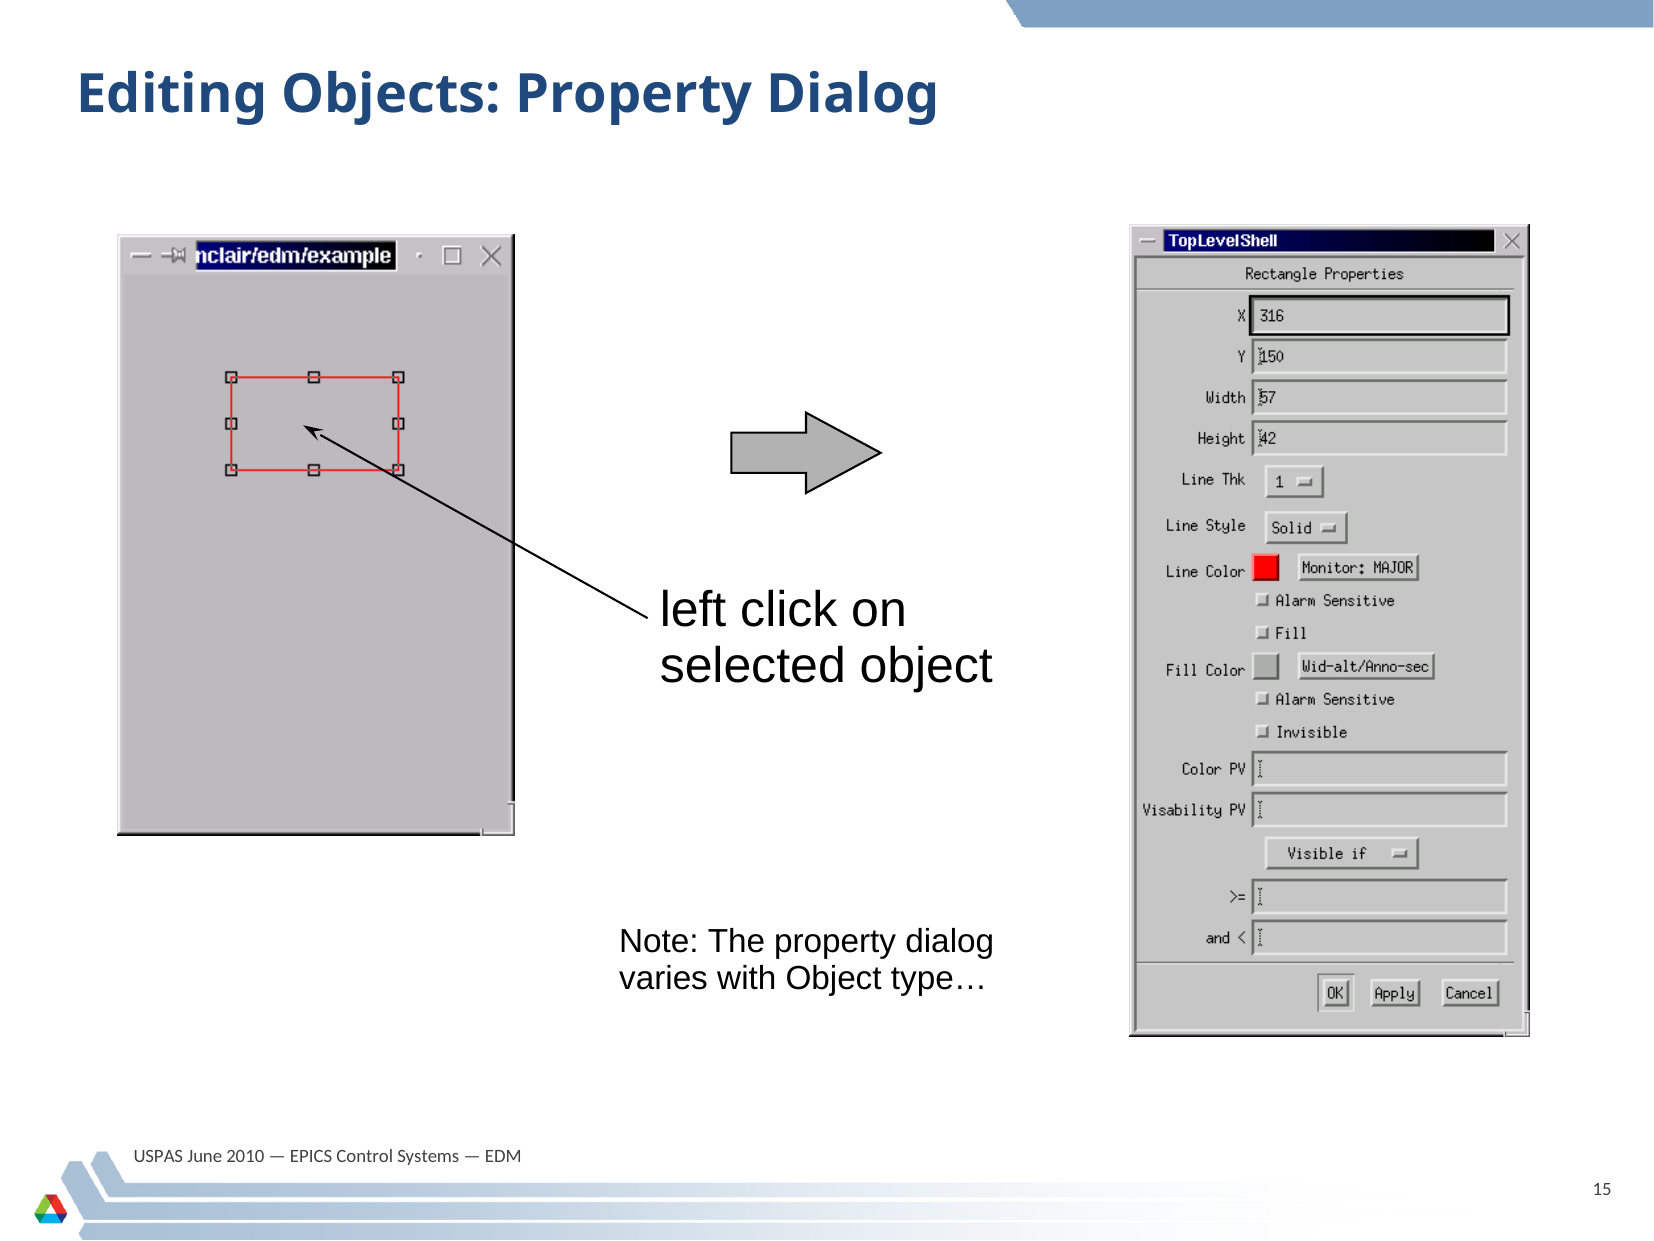

# Editing Objects: Property Dialog
left click on
selected object
Note: The property dialog
varies with Object type…
USPAS June 2010 — EPICS Control Systems — EDM
15